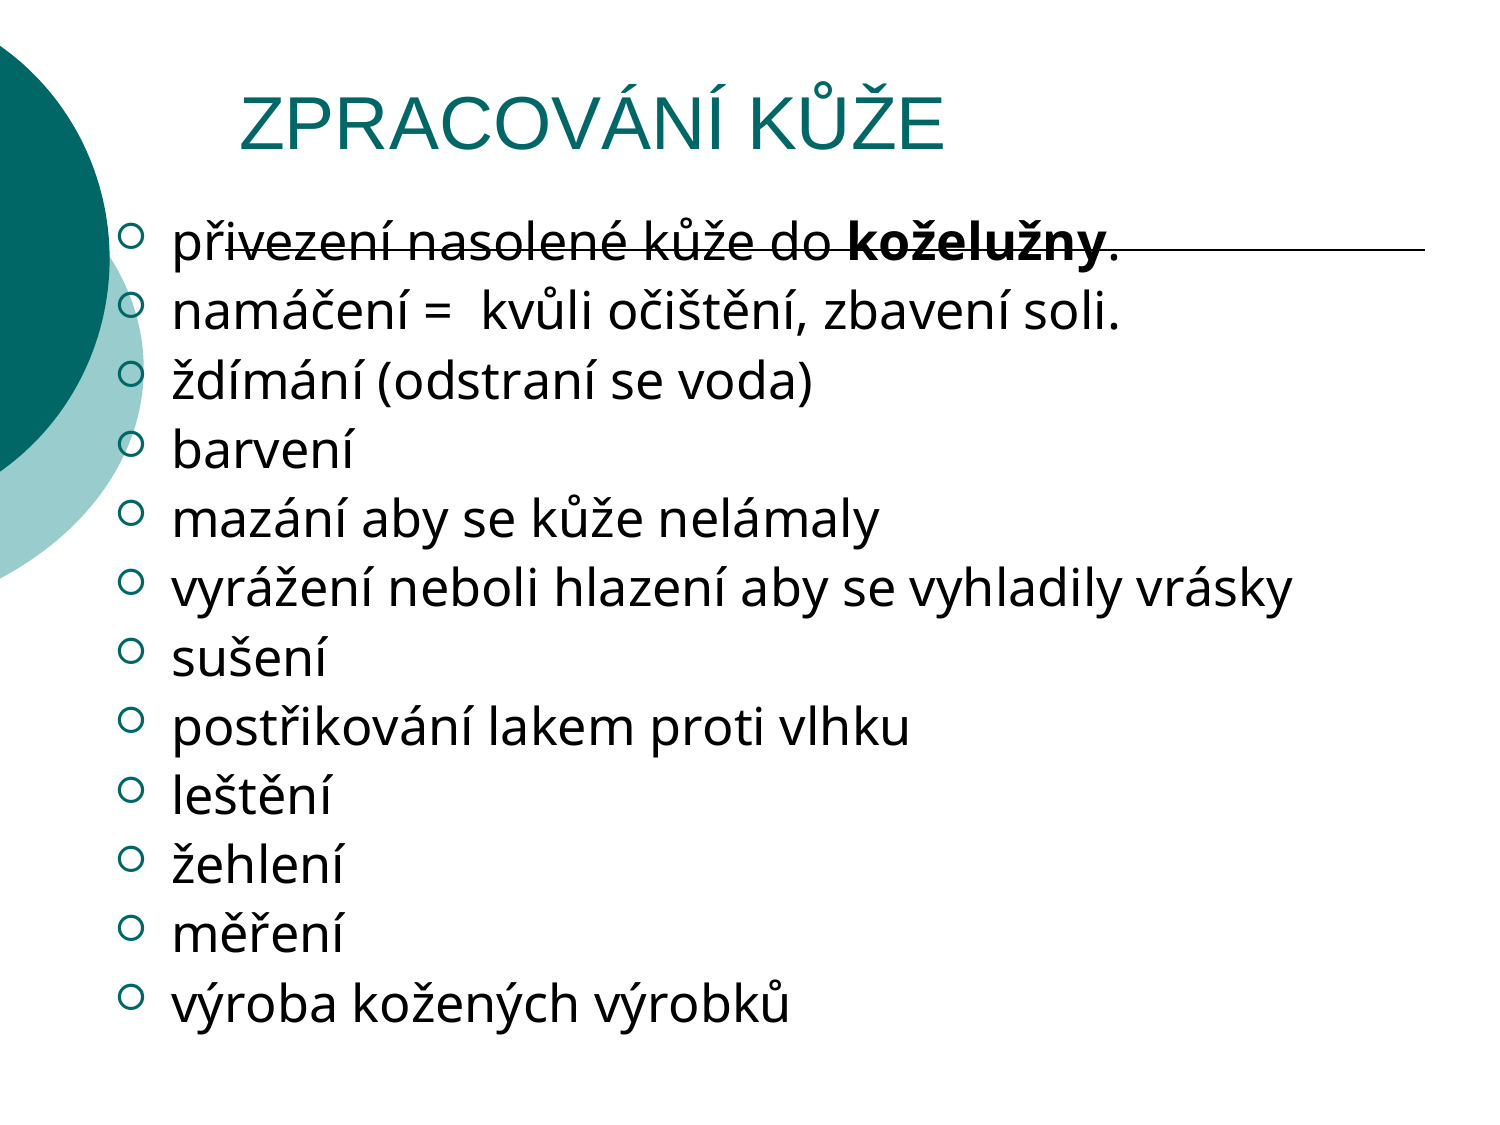

# ZPRACOVÁNÍ KŮŽE
přivezení nasolené kůže do koželužny.
namáčení = kvůli očištění, zbavení soli.
ždímání (odstraní se voda)
barvení
mazání aby se kůže nelámaly
vyrážení neboli hlazení aby se vyhladily vrásky
sušení
postřikování lakem proti vlhku
leštění
žehlení
měření
výroba kožených výrobků